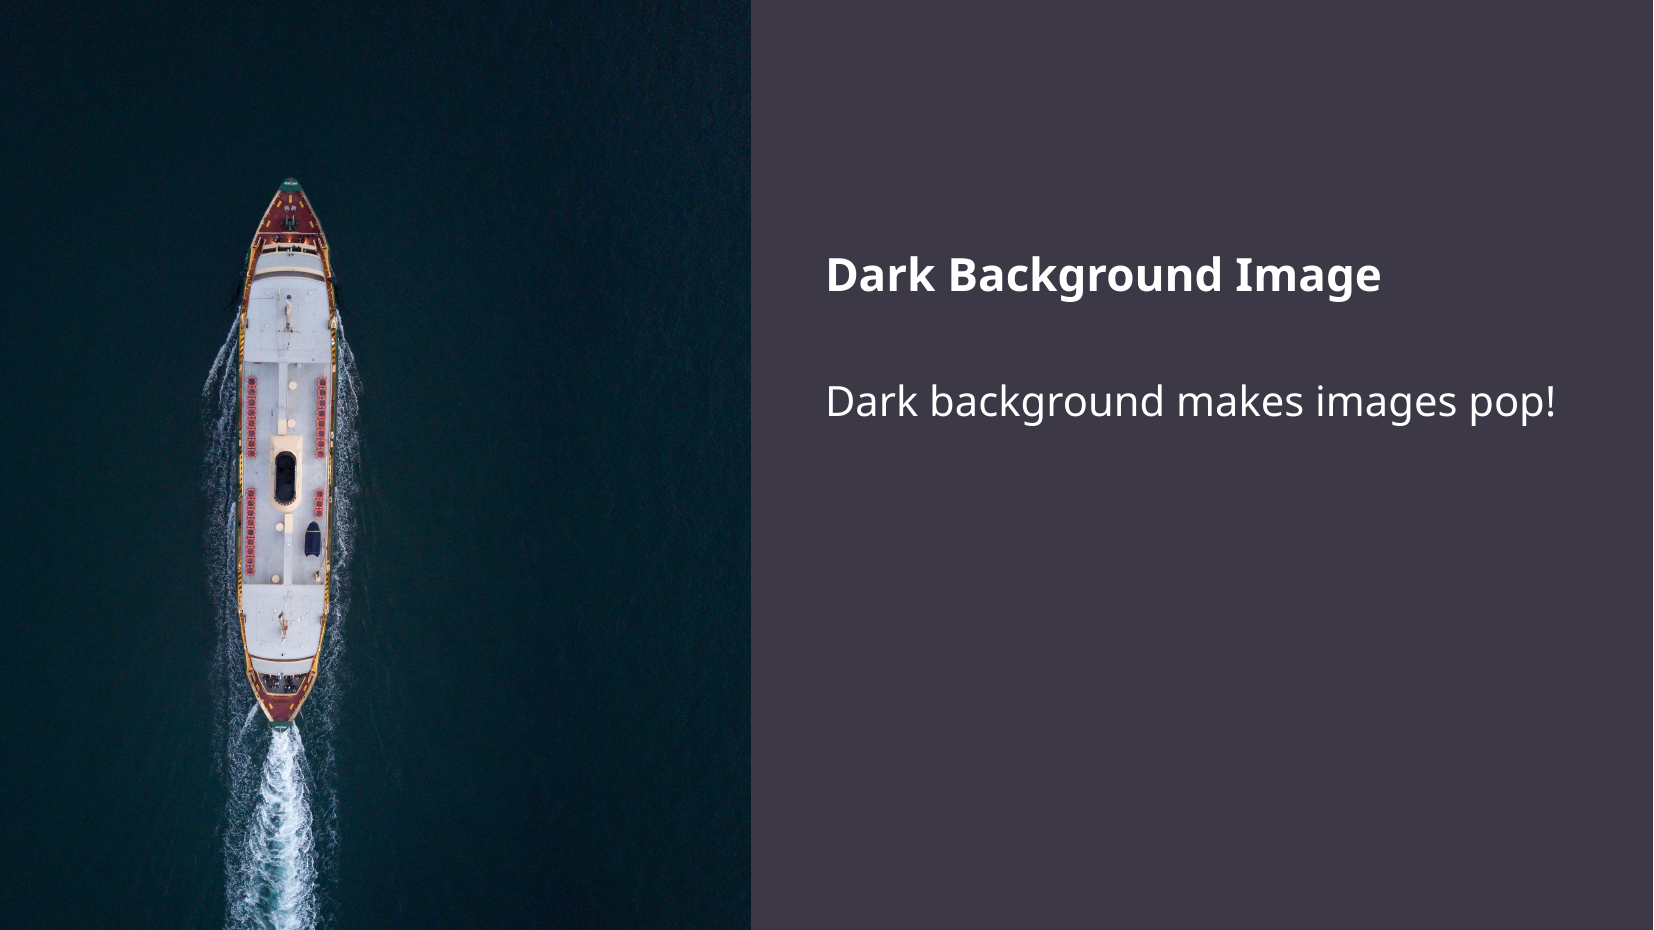

# Dark Background Image
Dark background makes images pop!